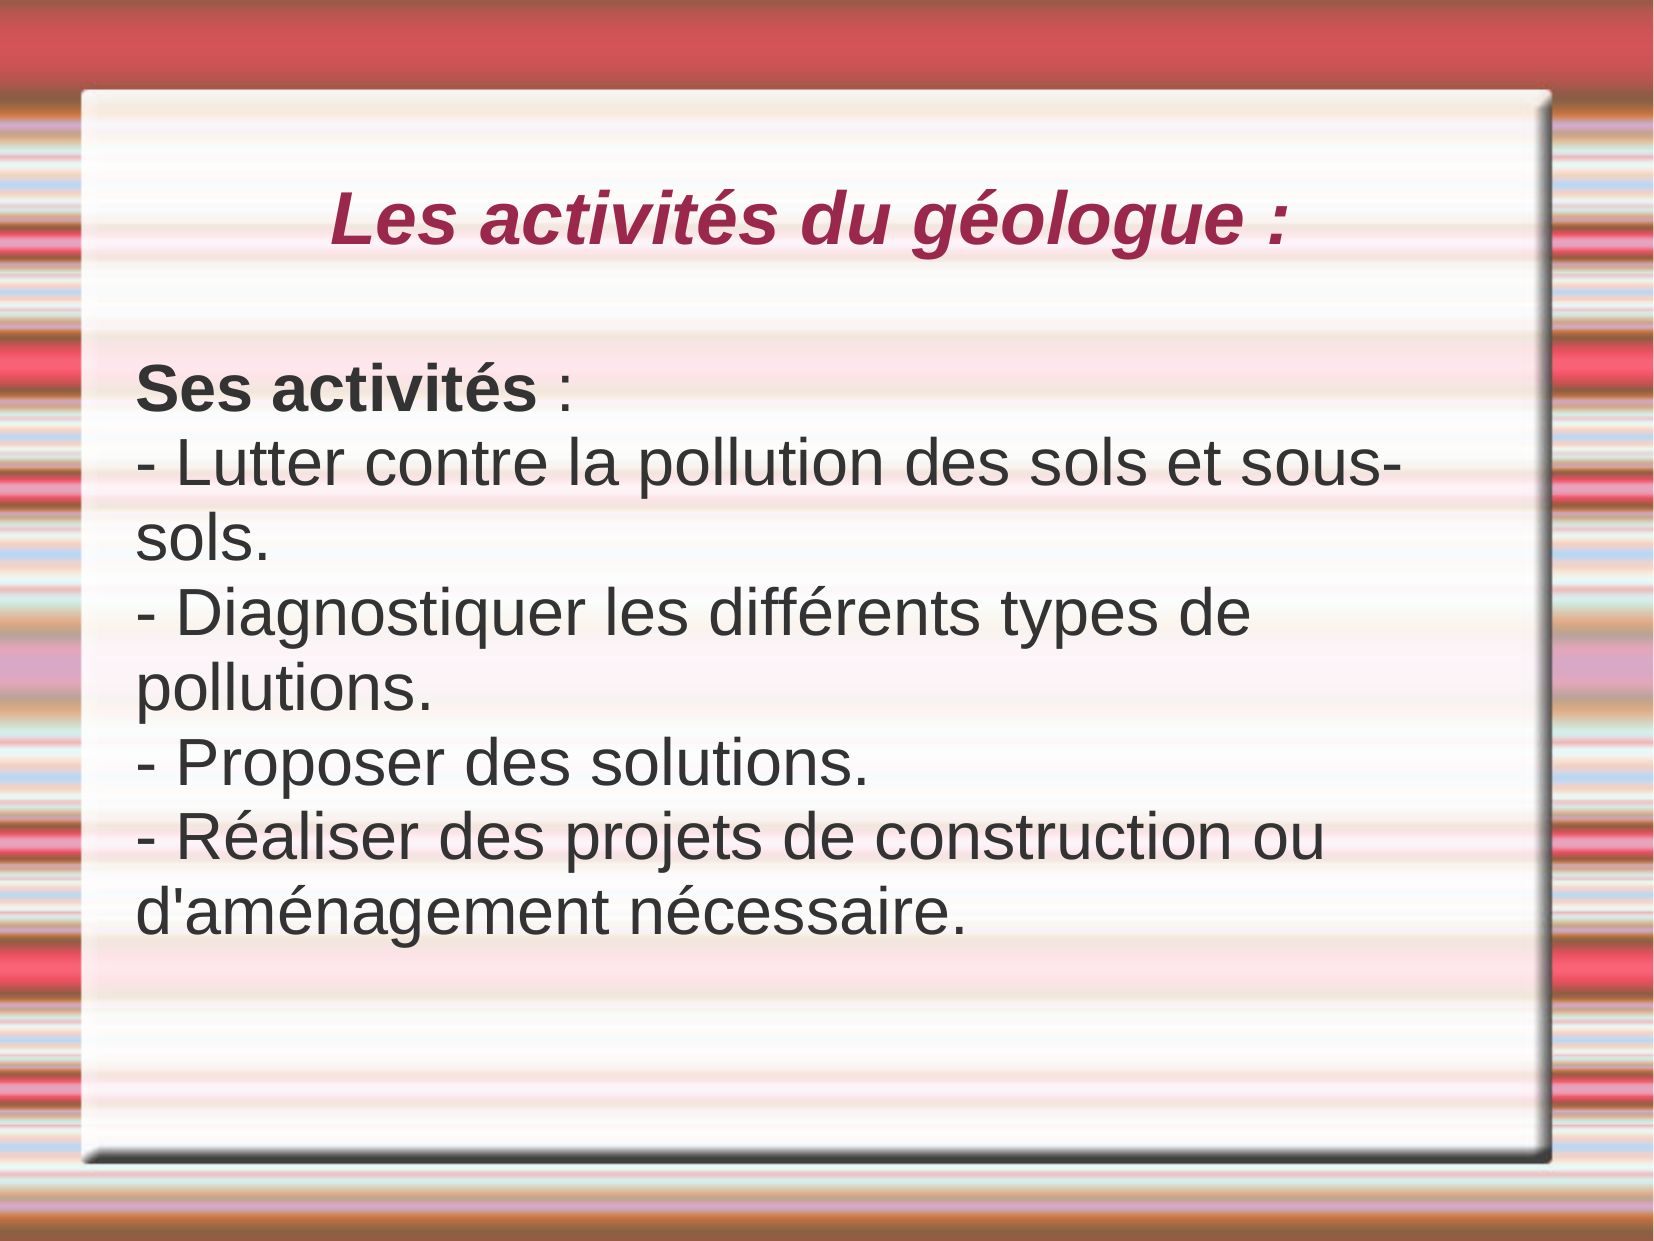

# Les activités du géologue :
Ses activités :
- Lutter contre la pollution des sols et sous- sols.
- Diagnostiquer les différents types de pollutions.
- Proposer des solutions.
- Réaliser des projets de construction ou
d'aménagement nécessaire.